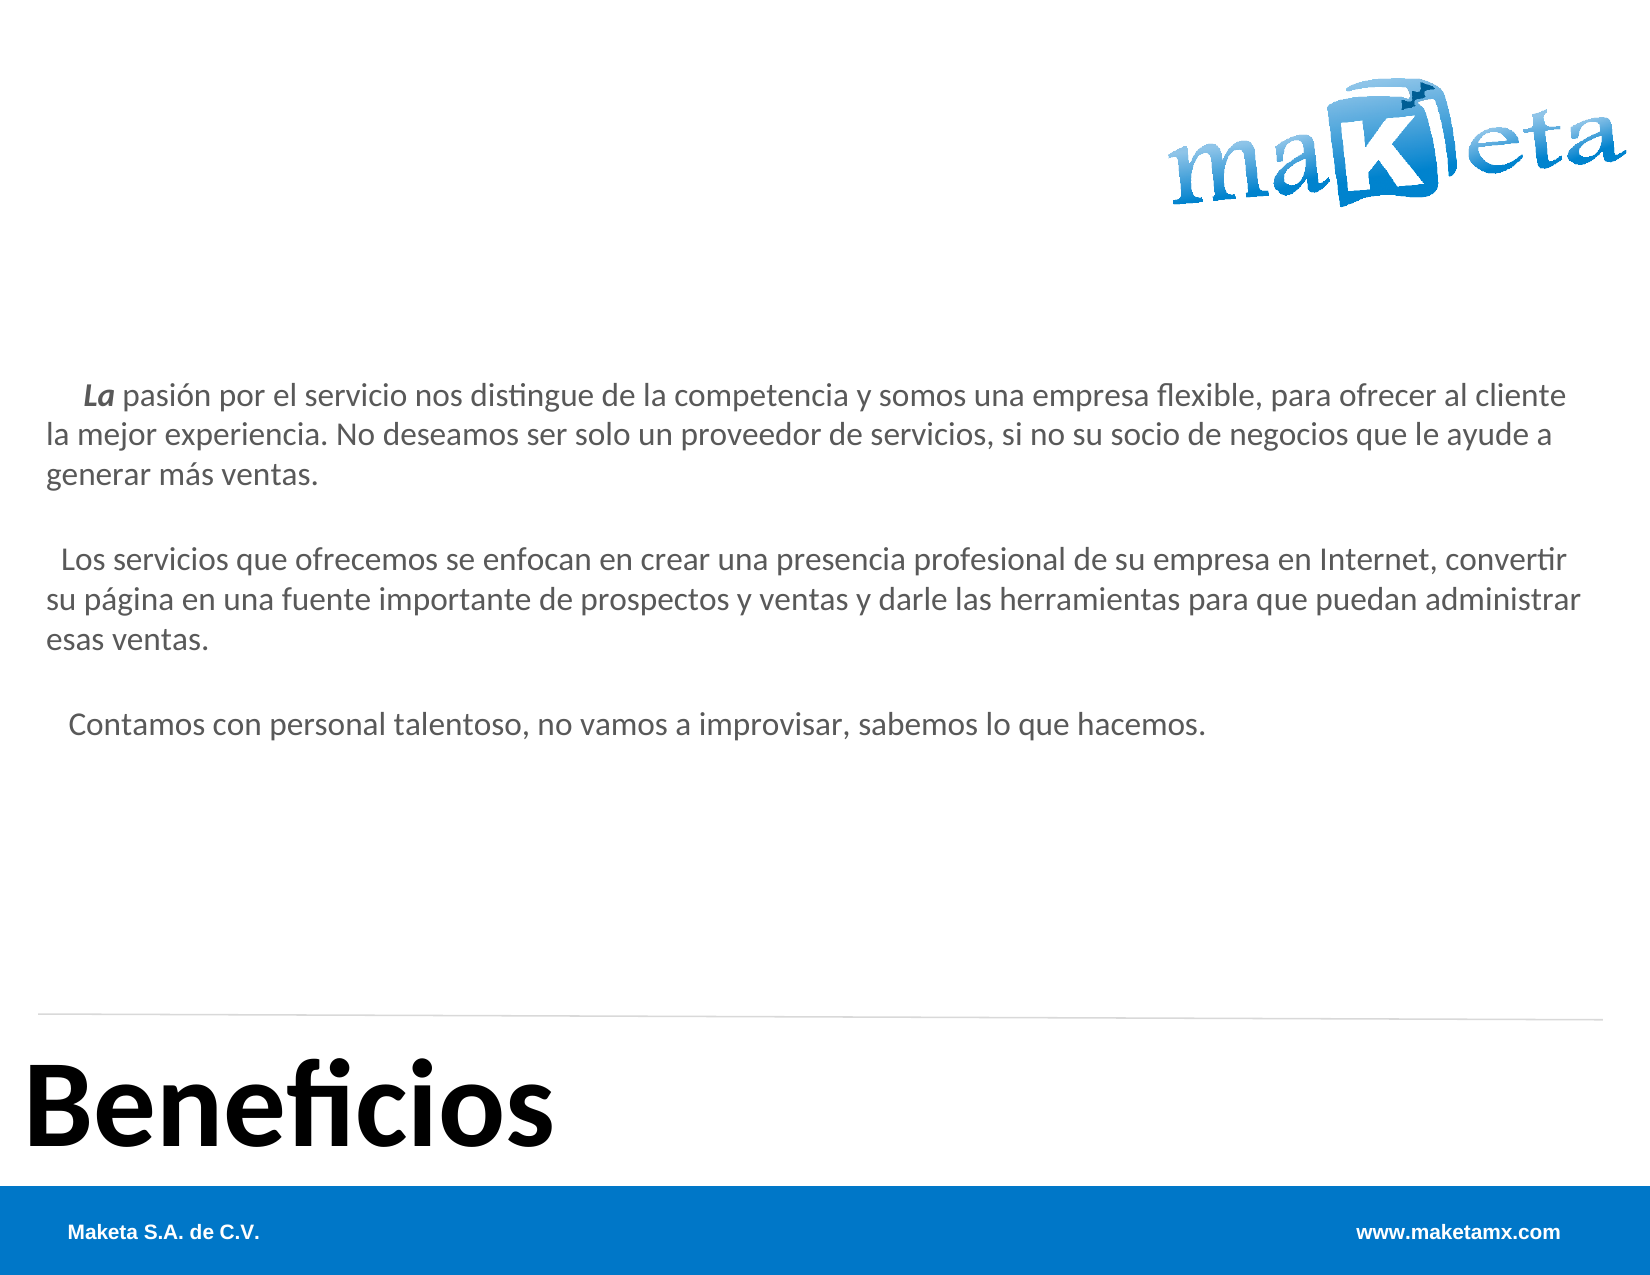

La pasión por el servicio nos distingue de la competencia y somos una empresa flexible, para ofrecer al cliente la mejor experiencia. No deseamos ser solo un proveedor de servicios, si no su socio de negocios que le ayude a generar más ventas.
 Los servicios que ofrecemos se enfocan en crear una presencia profesional de su empresa en Internet, convertir su página en una fuente importante de prospectos y ventas y darle las herramientas para que puedan administrar esas ventas.
 Contamos con personal talentoso, no vamos a improvisar, sabemos lo que hacemos.
Beneficios
www.maketamx.com
Maketa S.A. de C.V.